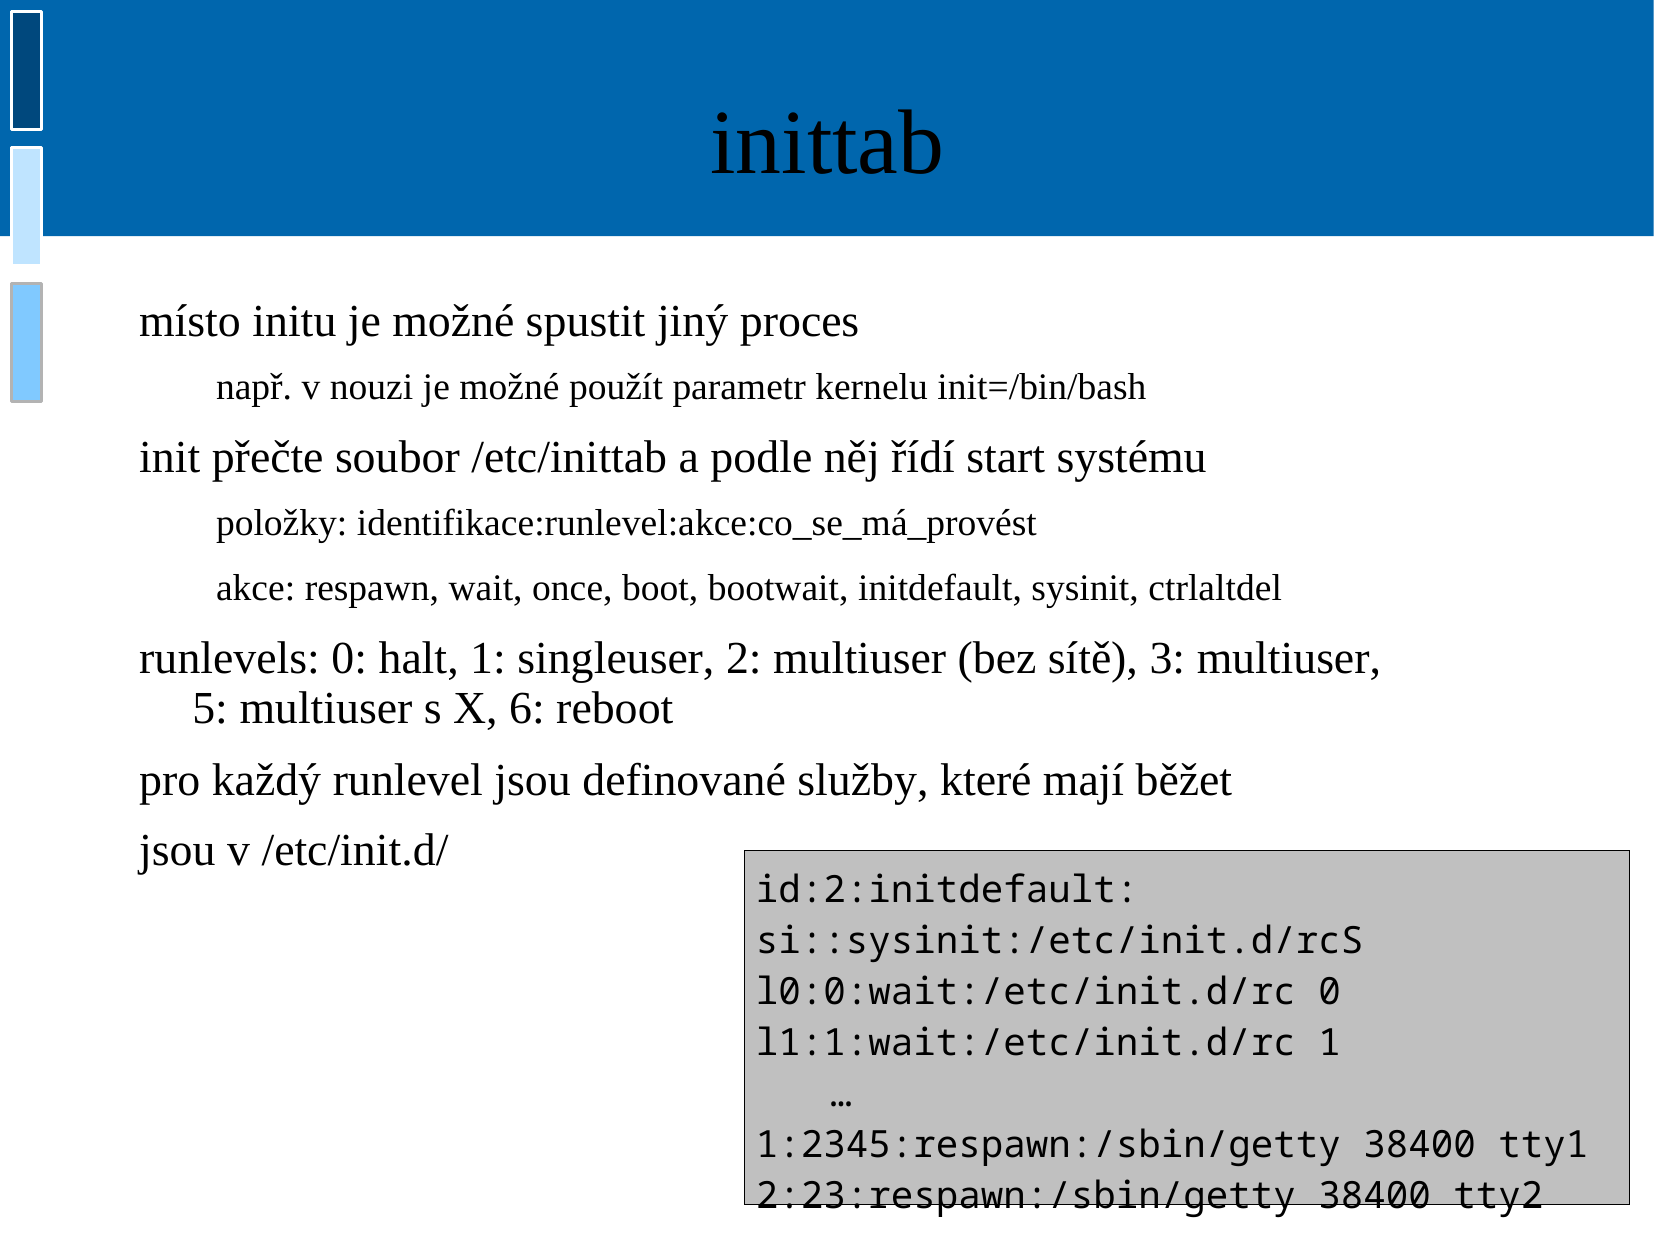

# inittab
místo initu je možné spustit jiný proces
např. v nouzi je možné použít parametr kernelu init=/bin/bash
init přečte soubor /etc/inittab a podle něj řídí start systému
položky: identifikace:runlevel:akce:co_se_má_provést
akce: respawn, wait, once, boot, bootwait, initdefault, sysinit, ctrlaltdel
runlevels: 0: halt, 1: singleuser, 2: multiuser (bez sítě), 3: multiuser, 5: multiuser s X, 6: reboot
pro každý runlevel jsou definované služby, které mají běžet
jsou v /etc/init.d/
id:2:initdefault:
si::sysinit:/etc/init.d/rcS
l0:0:wait:/etc/init.d/rc 0
l1:1:wait:/etc/init.d/rc 1
	…
1:2345:respawn:/sbin/getty 38400 tty1
2:23:respawn:/sbin/getty 38400 tty2